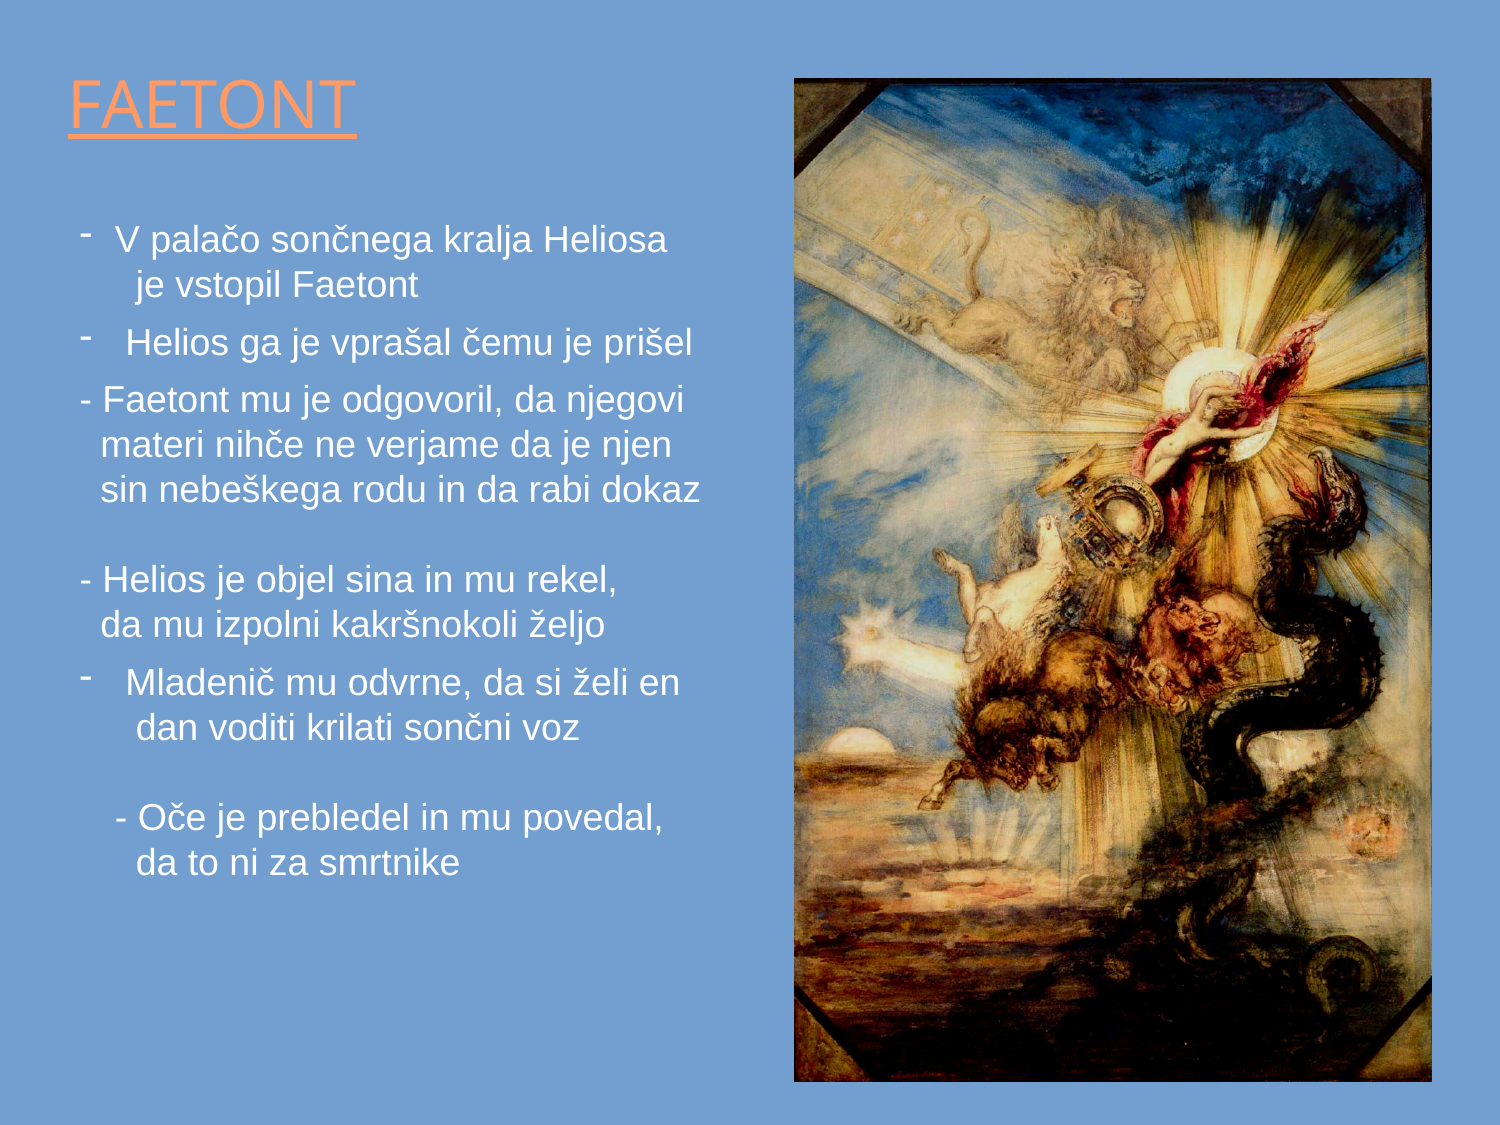

FAETONT
V palačo sončnega kralja Heliosa
 je vstopil Faetont
 Helios ga je vprašal čemu je prišel
- Faetont mu je odgovoril, da njegovi
 materi nihče ne verjame da je njen
 sin nebeškega rodu in da rabi dokaz
- Helios je objel sina in mu rekel,
 da mu izpolni kakršnokoli željo
 Mladenič mu odvrne, da si želi en
 dan voditi krilati sončni voz
- Oče je prebledel in mu povedal,
 da to ni za smrtnike